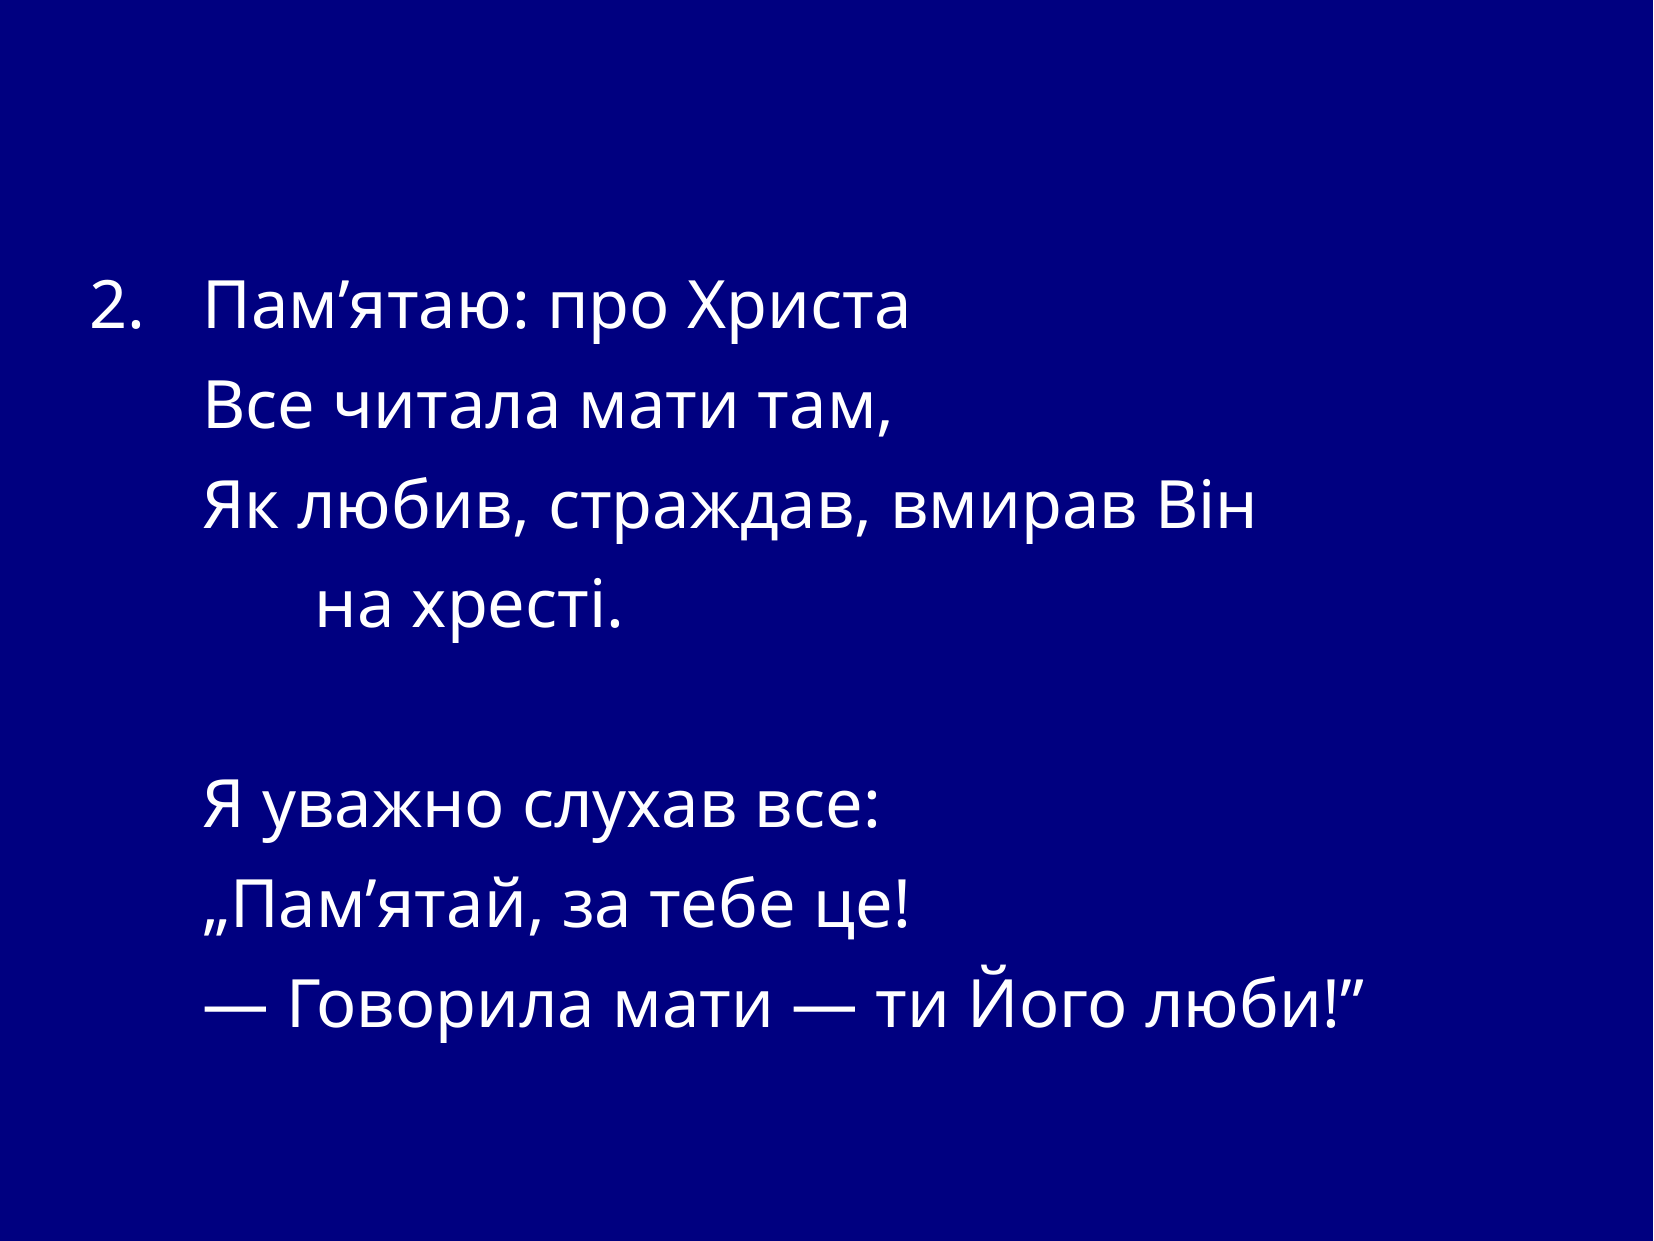

2.	Пам’ятаю: про Христа
	Все читала мати там,
	Як любив, страждав, вмирав Він
		на хресті.
	Я уважно слухав все:
	„Пам’ятай, за тебе це!
	― Говорила мати ― ти Його люби!”